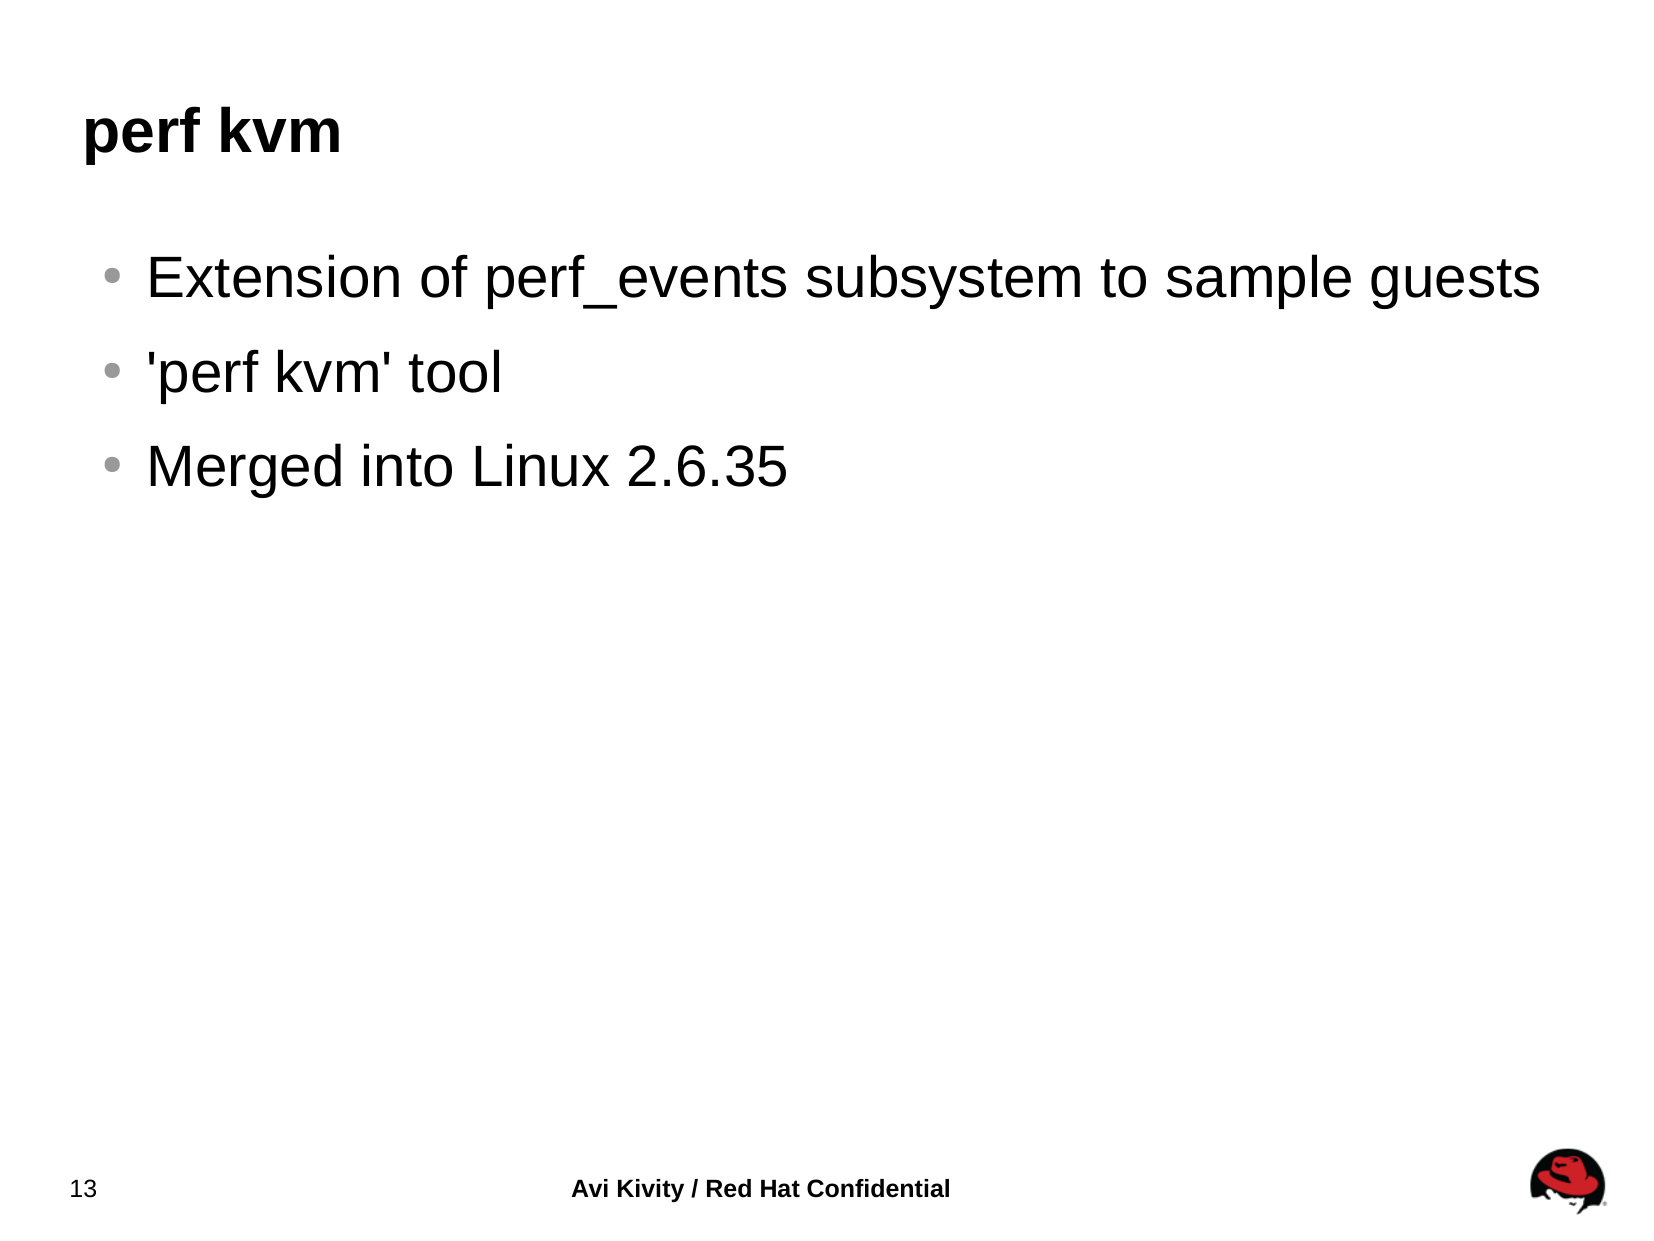

# perf kvm
Extension of perf_events subsystem to sample guests
'perf kvm' tool
Merged into Linux 2.6.35